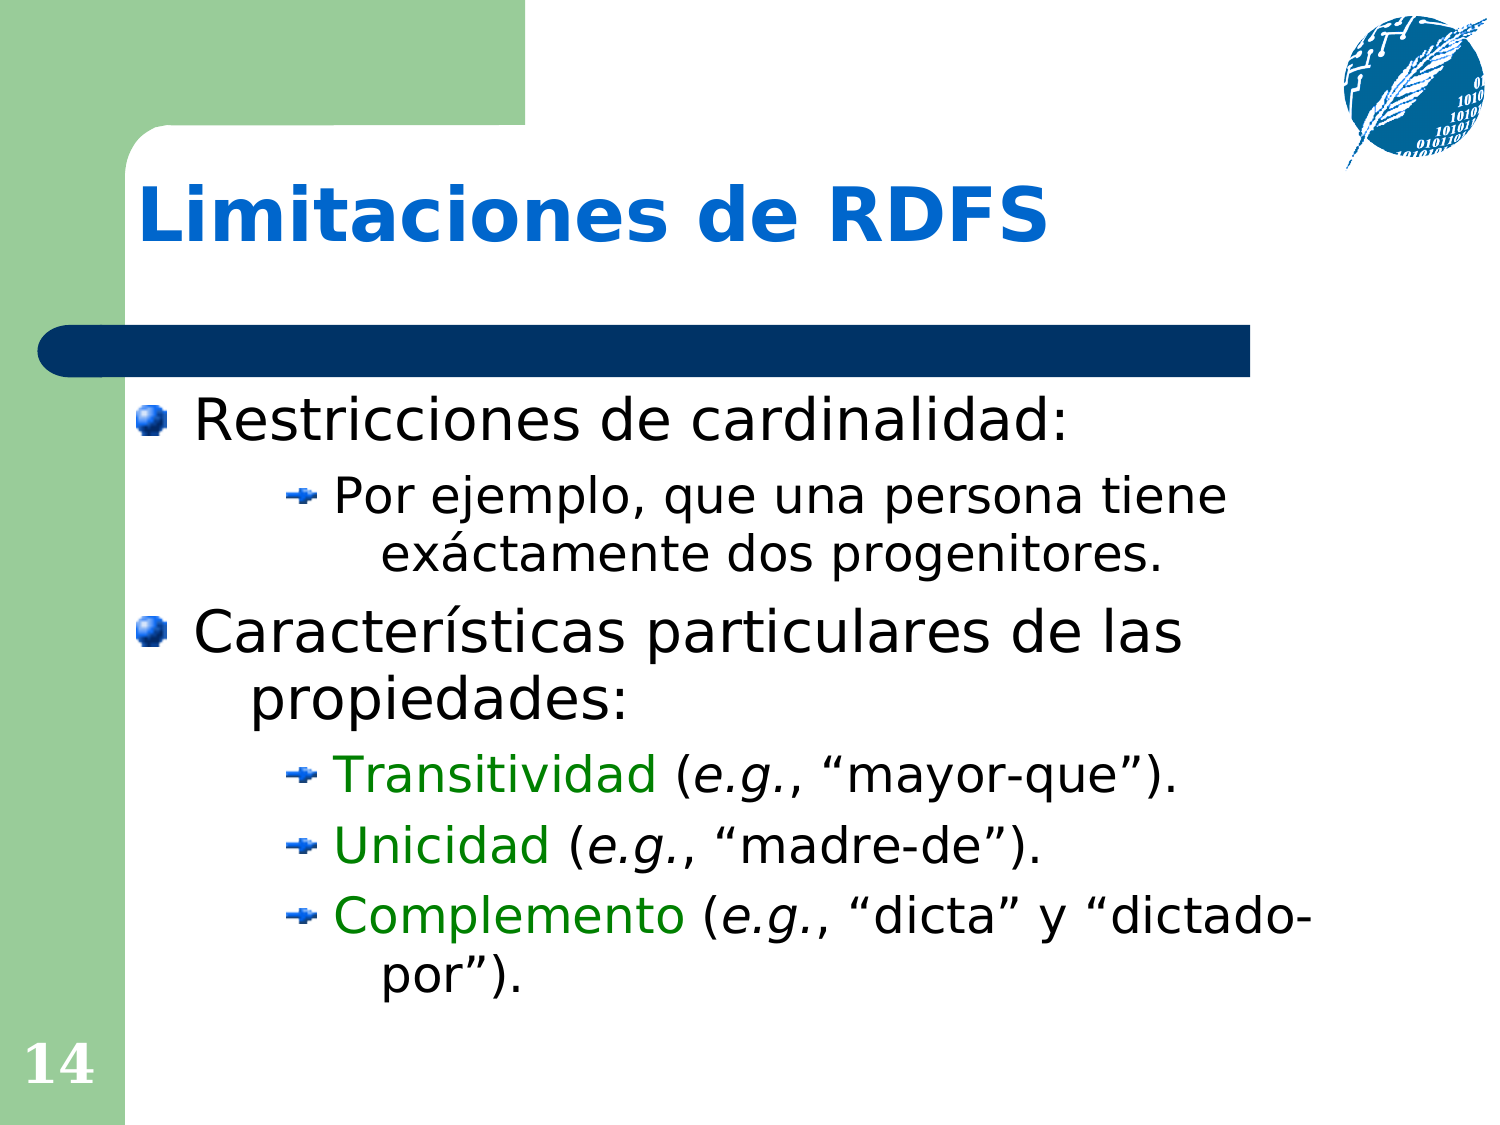

# Limitaciones de RDFS
Restricciones de cardinalidad:
Por ejemplo, que una persona tiene exáctamente dos progenitores.
Características particulares de las propiedades:
Transitividad (e.g., “mayor-que”).
Unicidad (e.g., “madre-de”).
Complemento (e.g., “dicta” y “dictado-por”).
14